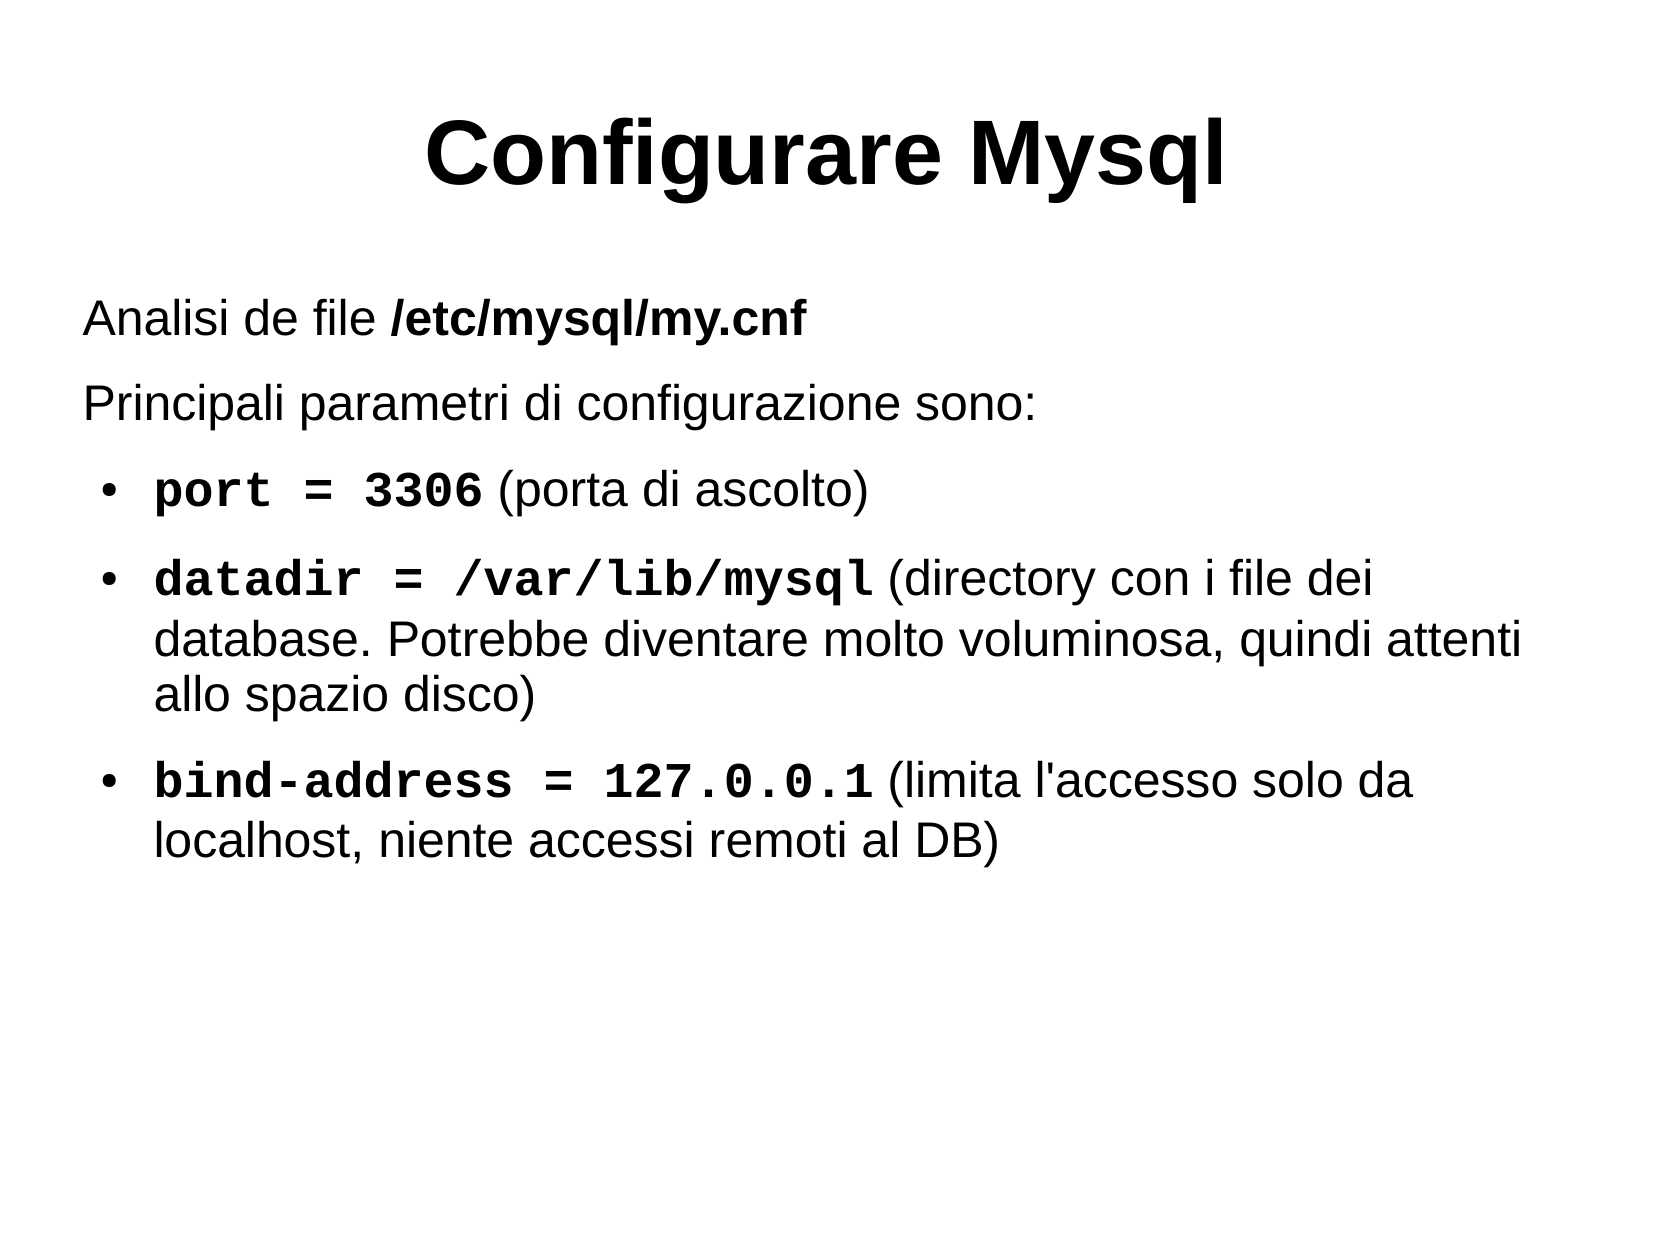

# Configurare Mysql
Analisi de file /etc/mysql/my.cnf
Principali parametri di configurazione sono:
port = 3306 (porta di ascolto)
datadir = /var/lib/mysql (directory con i file dei database. Potrebbe diventare molto voluminosa, quindi attenti allo spazio disco)
bind-address = 127.0.0.1 (limita l'accesso solo da localhost, niente accessi remoti al DB)